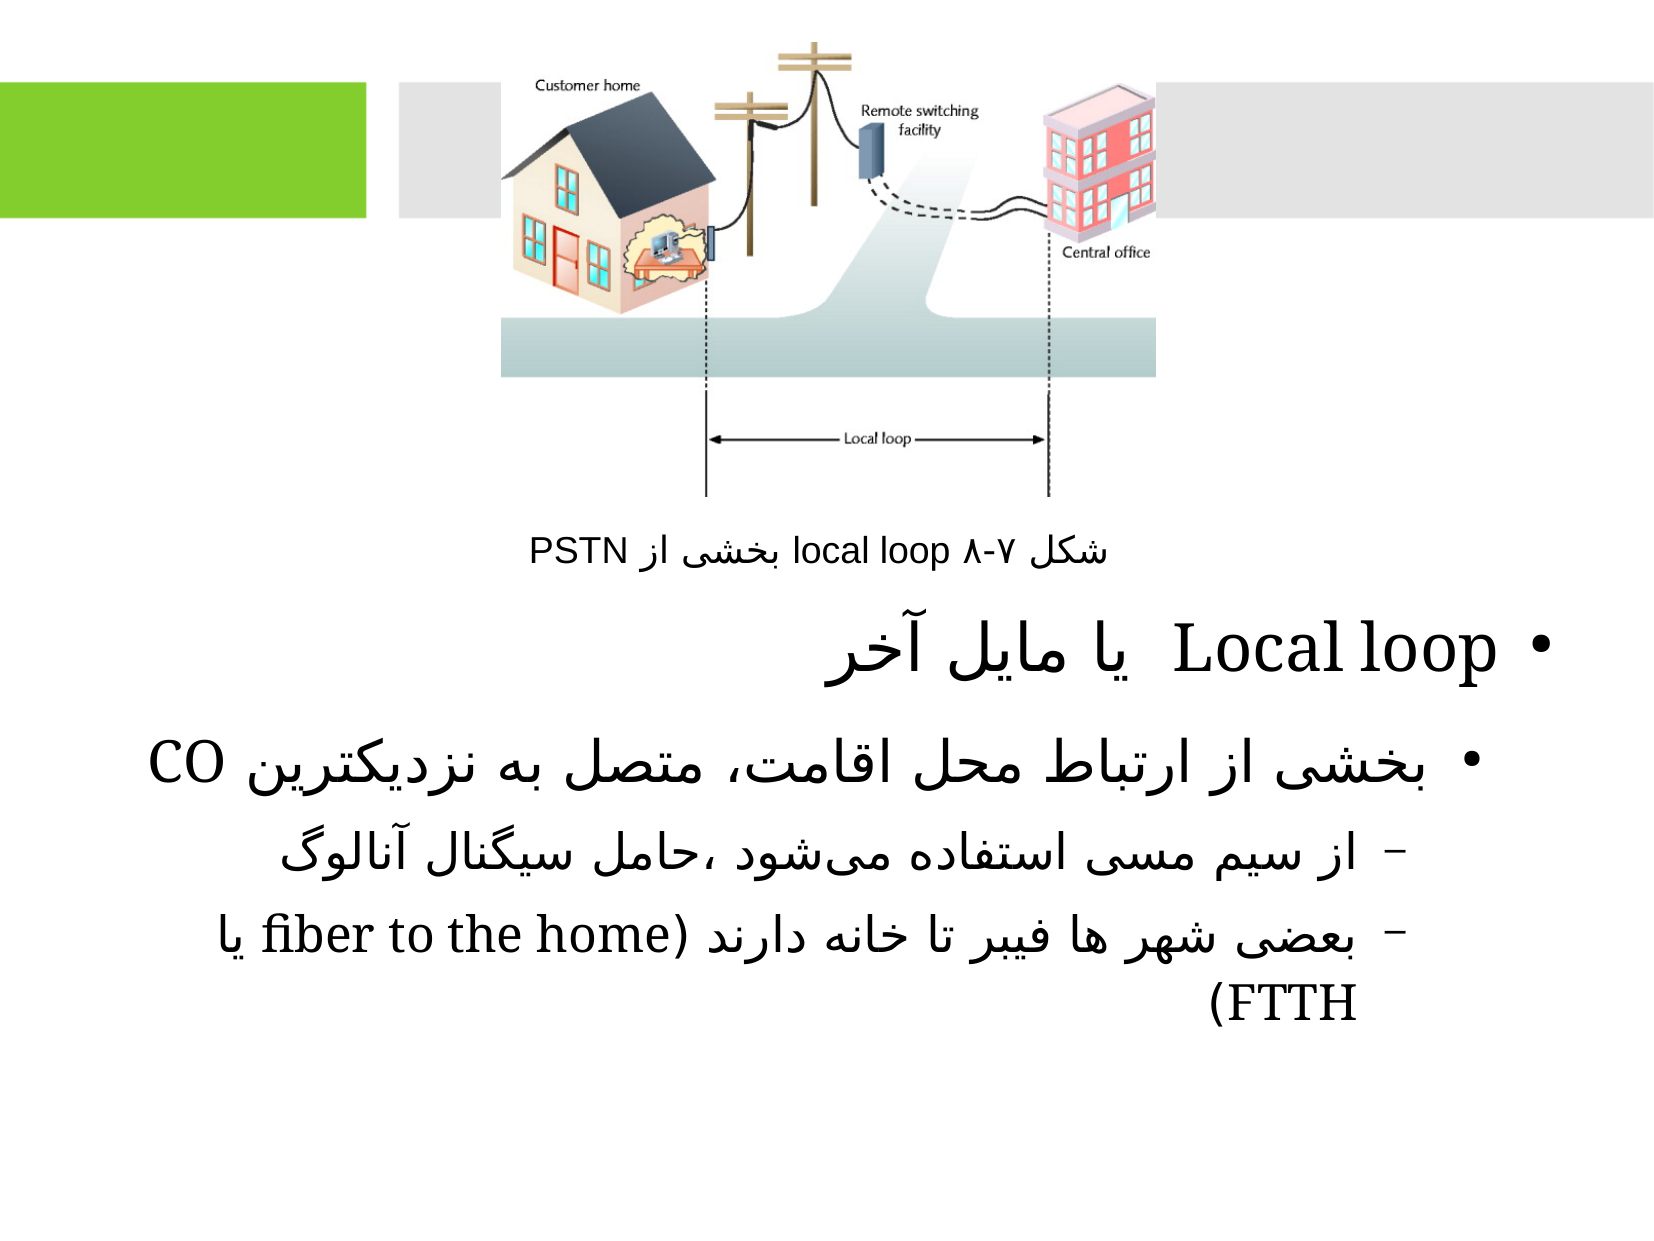

شکل ۷-۸ local loop بخشی از PSTN
# Local loop یا مایل آخر
بخشی از ارتباط محل اقامت، متصل به نزدیکترین CO
از سیم مسی استفاده می‌شود ،حامل سیگنال آنالوگ
بعضی شهر ها فیبر تا خانه دارند (fiber to the home یا FTTH)